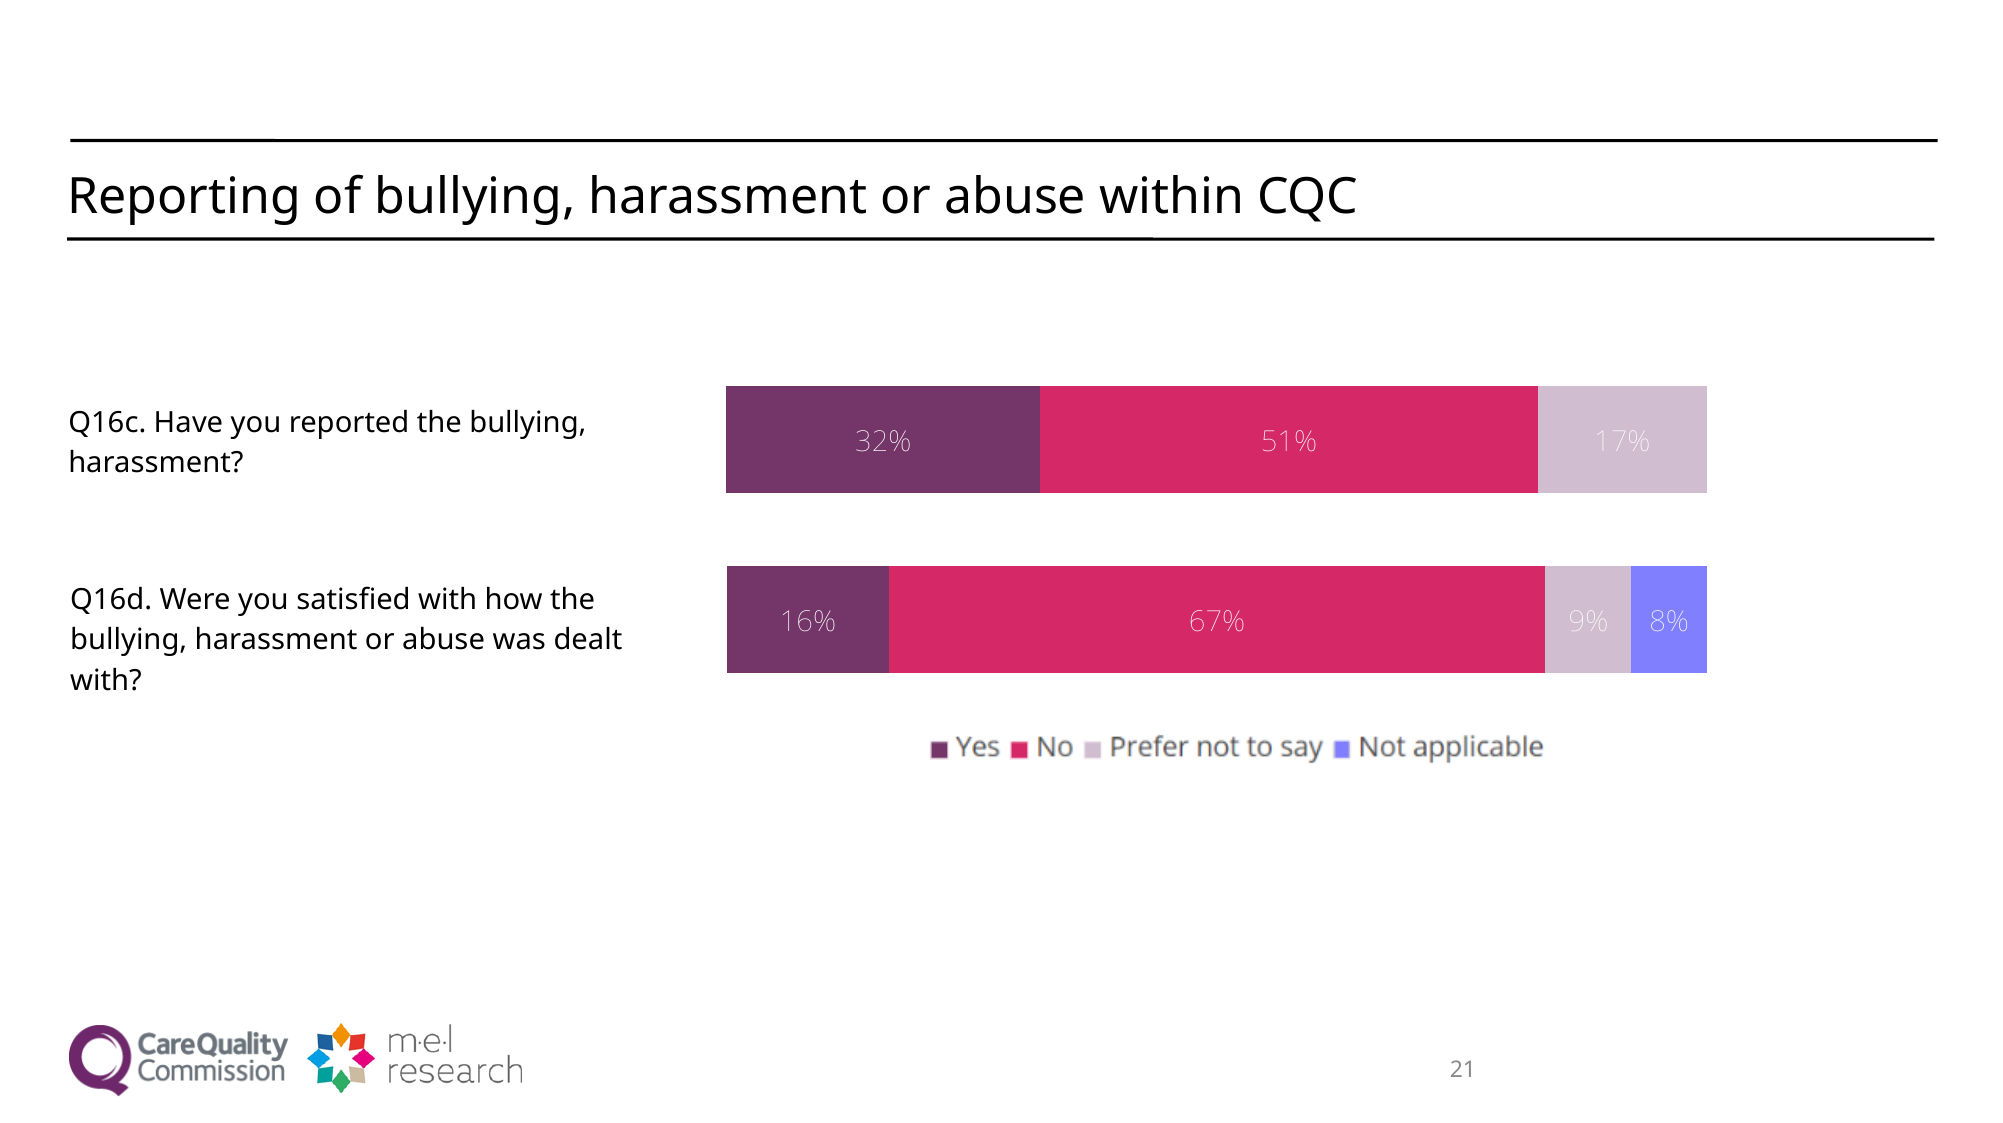

# Reporting of bullying, harassment or abuse within CQC
Q16c. Have you reported the bullying, harassment?
Q16d. Were you satisfied with how the bullying, harassment or abuse was dealt with?